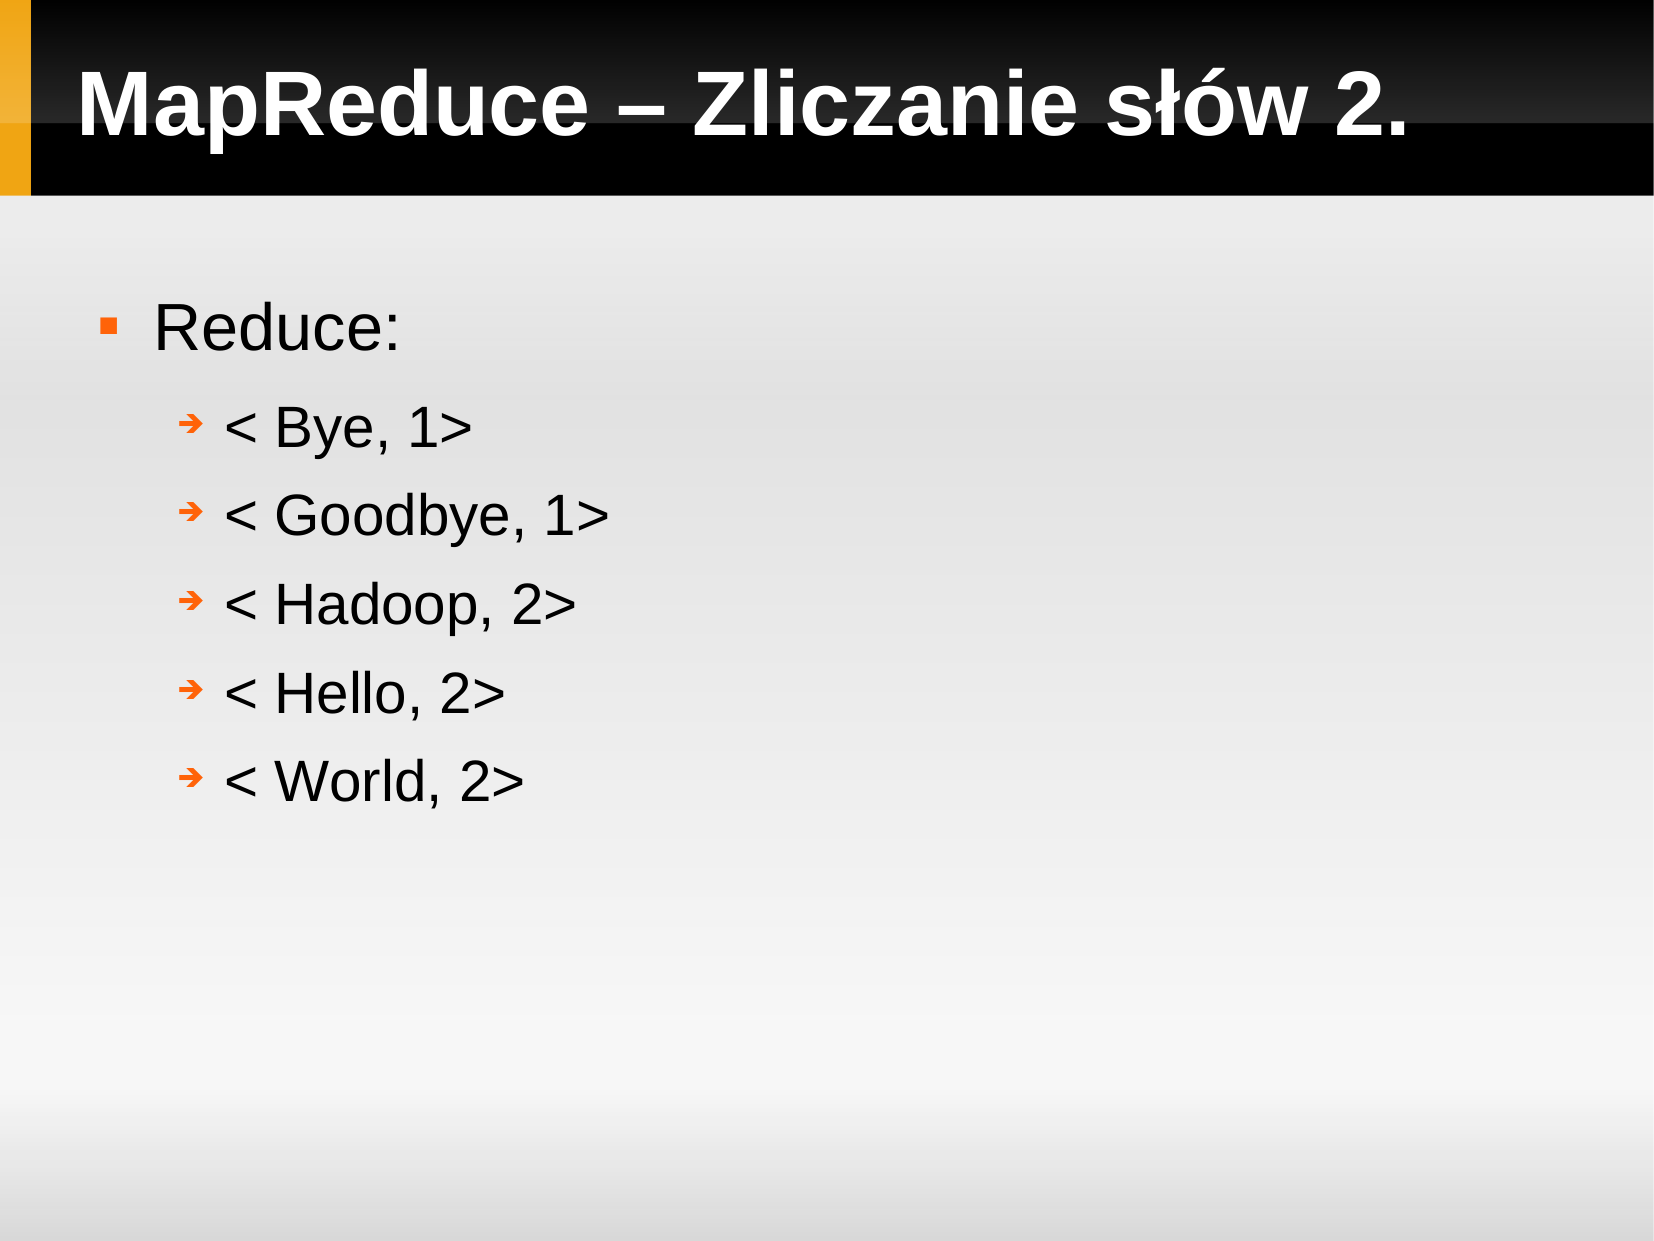

# MapReduce – Zliczanie słów 2.
Reduce:
< Bye, 1>
< Goodbye, 1>
< Hadoop, 2>
< Hello, 2>
< World, 2>